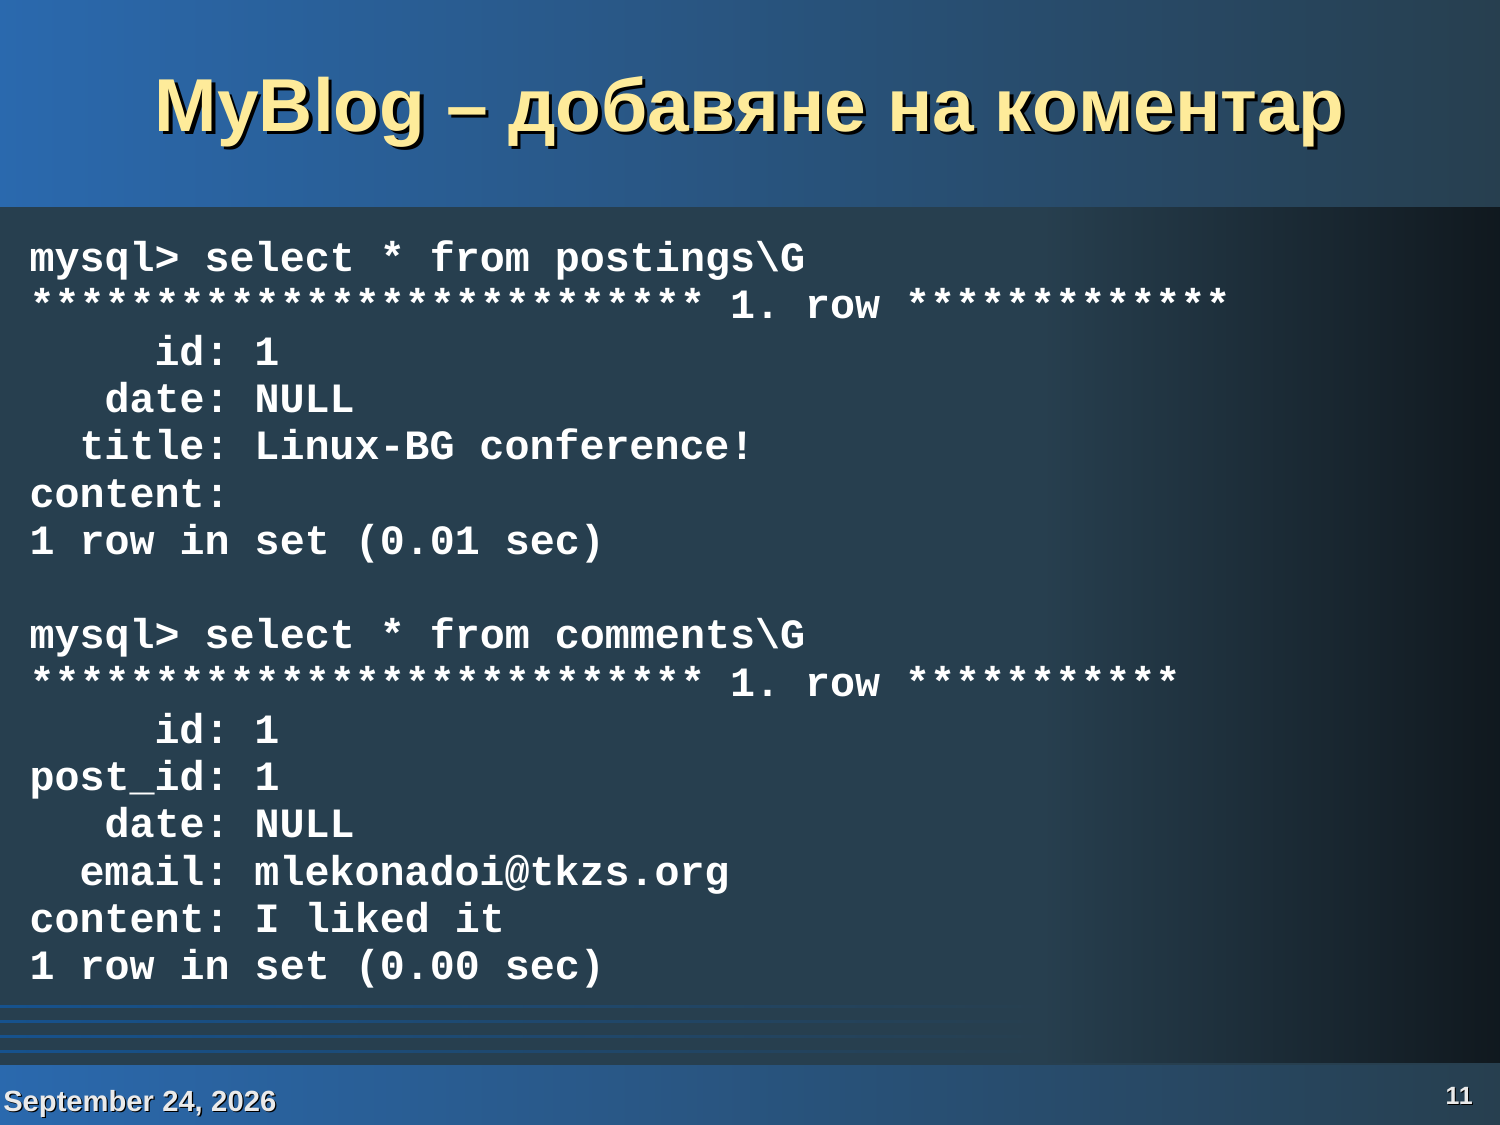

# MyBlog – добавяне на коментар
mysql> select * from postings\G
*************************** 1. row *************
 id: 1
 date: NULL
 title: Linux-BG conference!
content:
1 row in set (0.01 sec)
mysql> select * from comments\G
*************************** 1. row ***********
 id: 1
post_id: 1
 date: NULL
 email: mlekonadoi@tkzs.org
content: I liked it
1 row in set (0.00 sec)